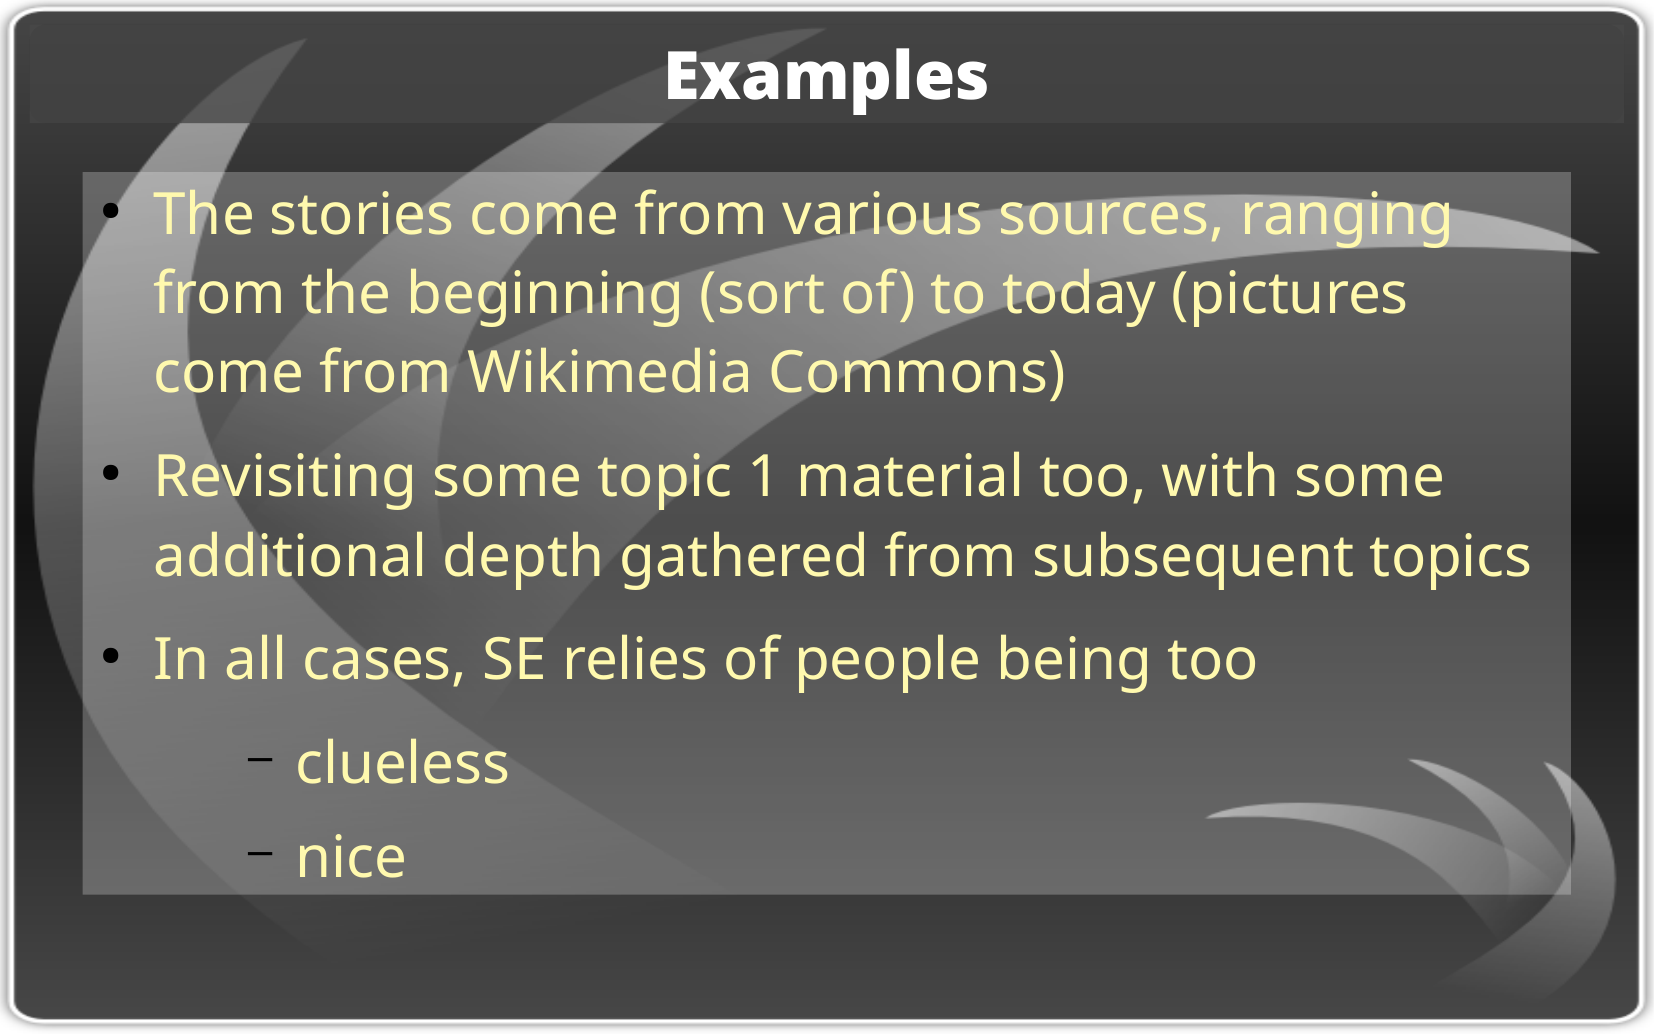

# Examples
The stories come from various sources, ranging from the beginning (sort of) to today (pictures come from Wikimedia Commons)
Revisiting some topic 1 material too, with some additional depth gathered from subsequent topics
In all cases, SE relies of people being too
clueless
nice